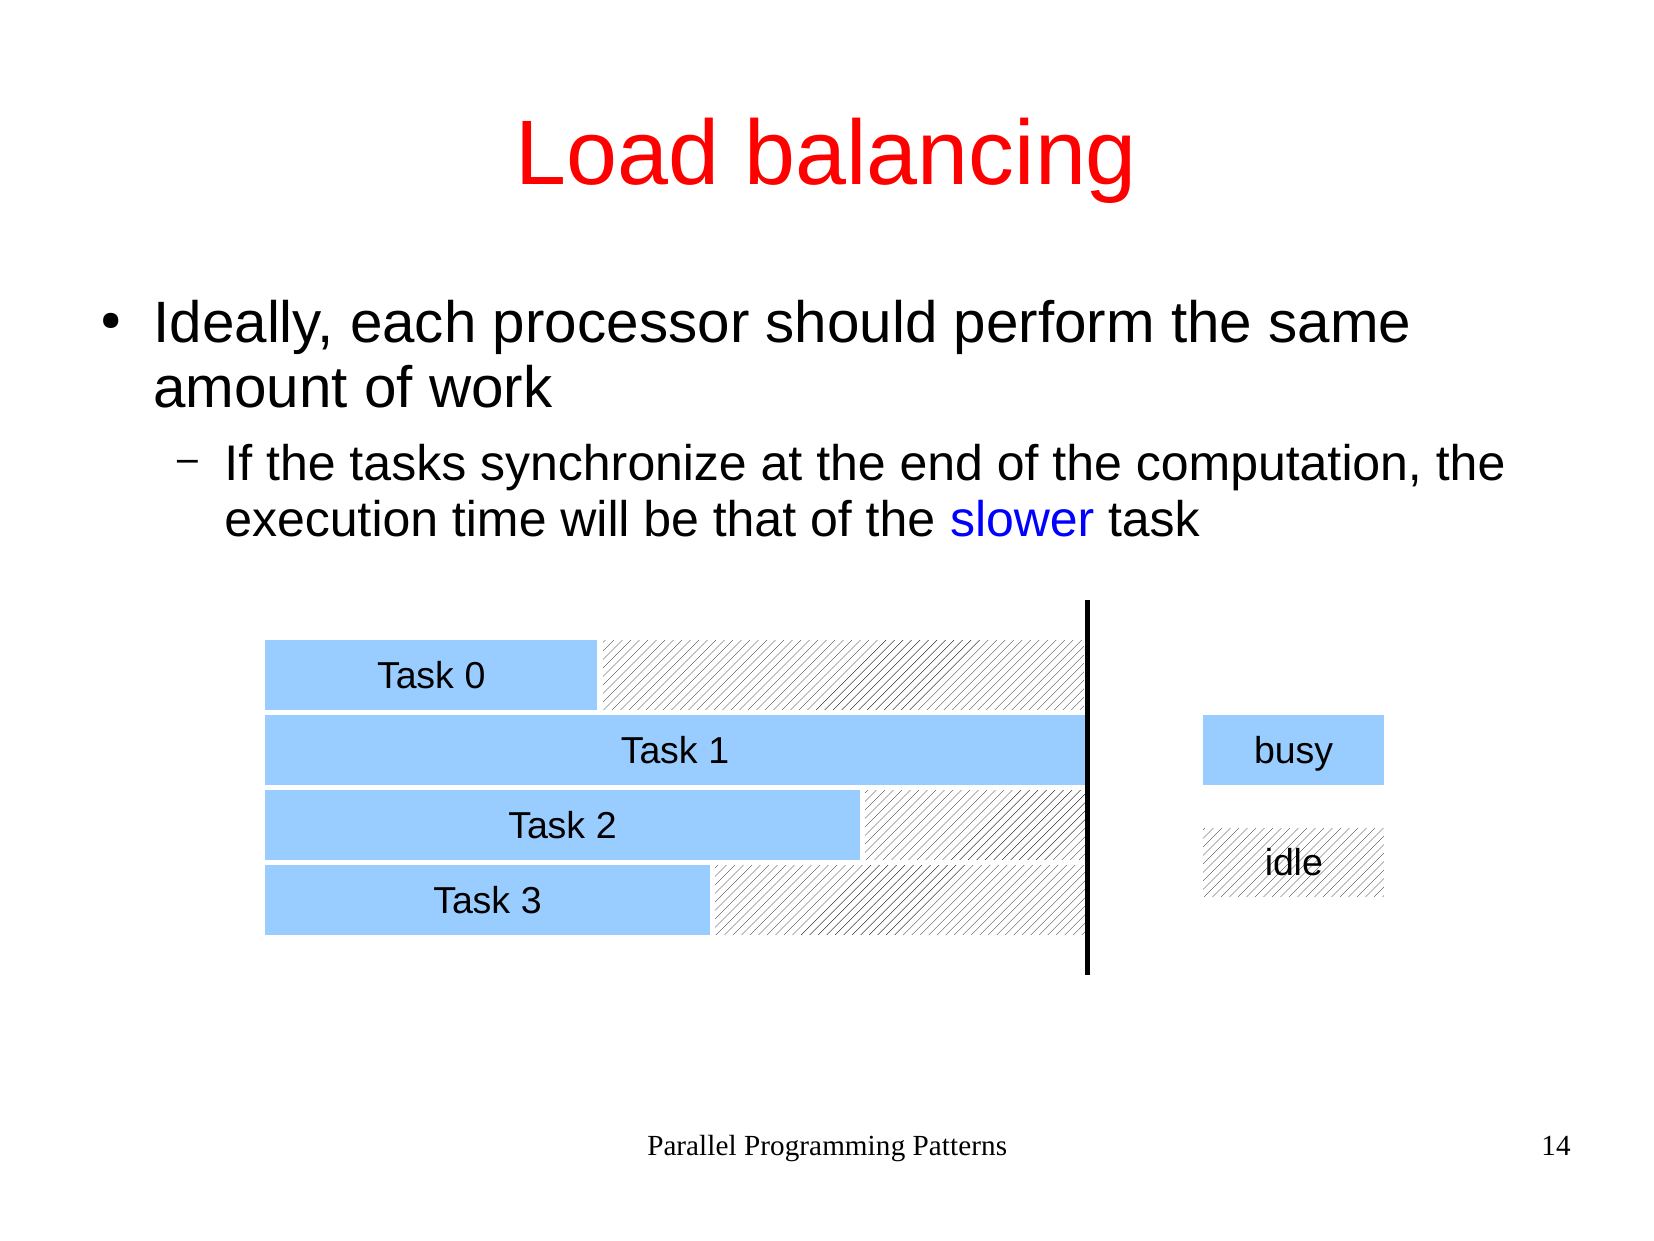

# Load balancing
Ideally, each processor should perform the same amount of work
If the tasks synchronize at the end of the computation, the execution time will be that of the slower task
Task 0
Task 1
busy
Task 2
idle
Task 3
Parallel Programming Patterns
14